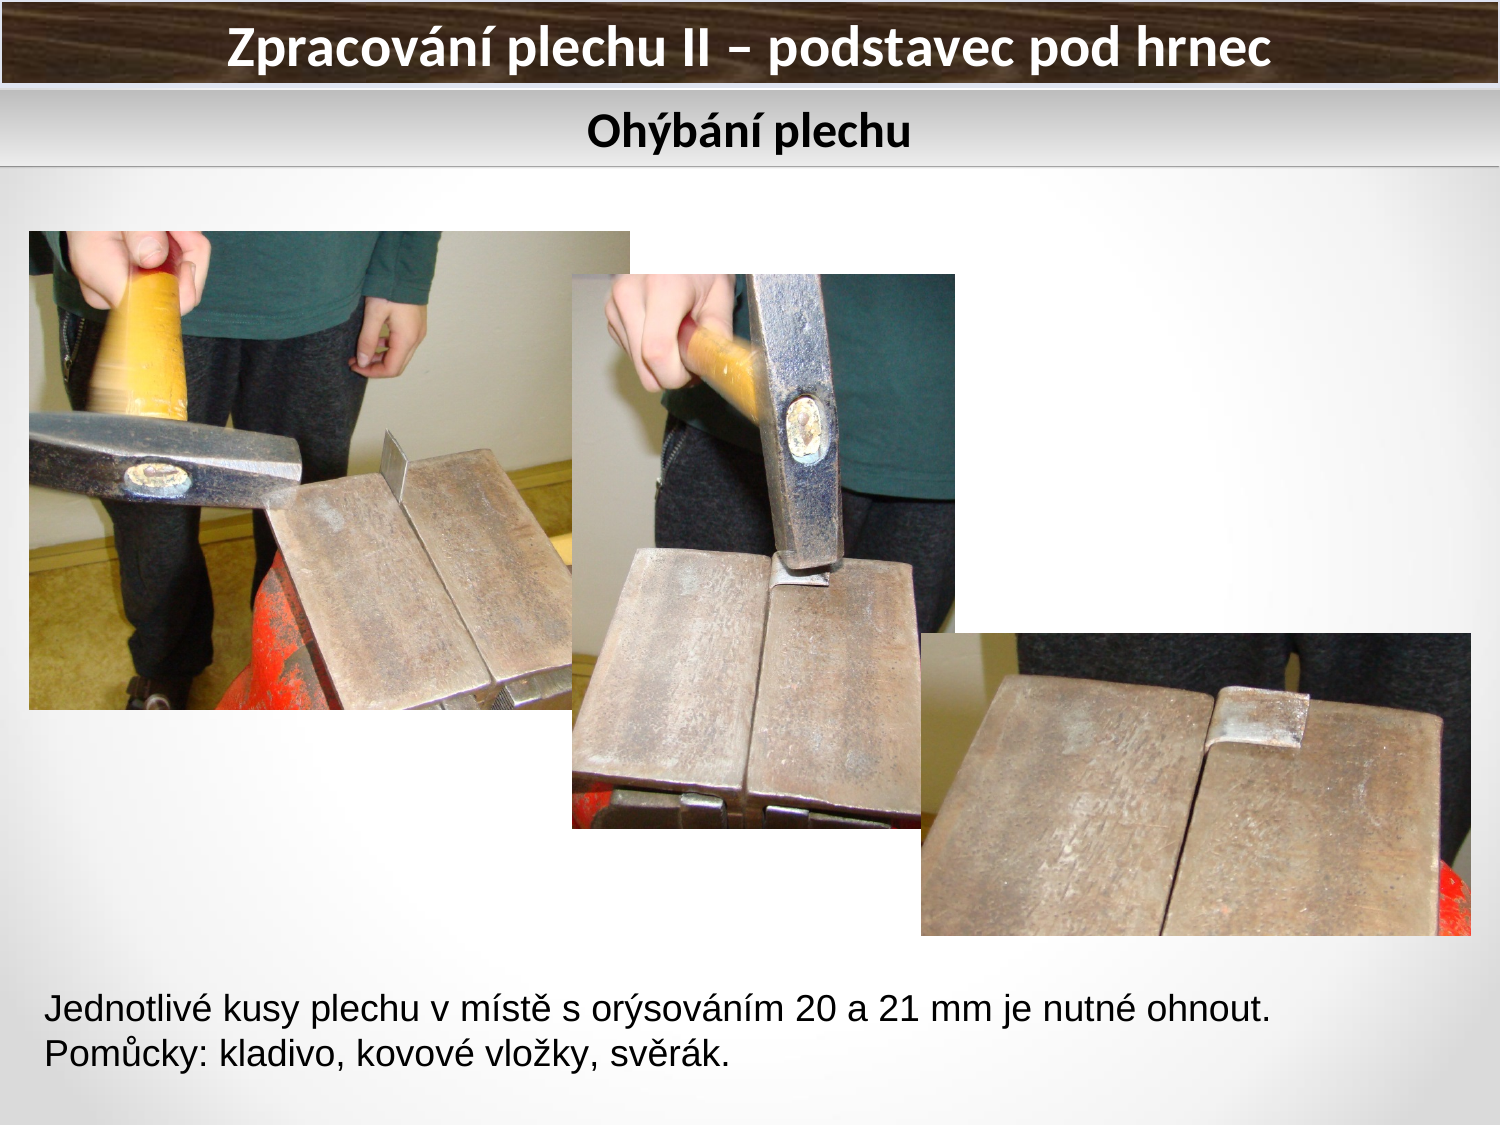

Zpracování plechu II – podstavec pod hrnec
Ohýbání plechu
Jednotlivé kusy plechu v místě s orýsováním 20 a 21 mm je nutné ohnout.
Pomůcky: kladivo, kovové vložky, svěrák.